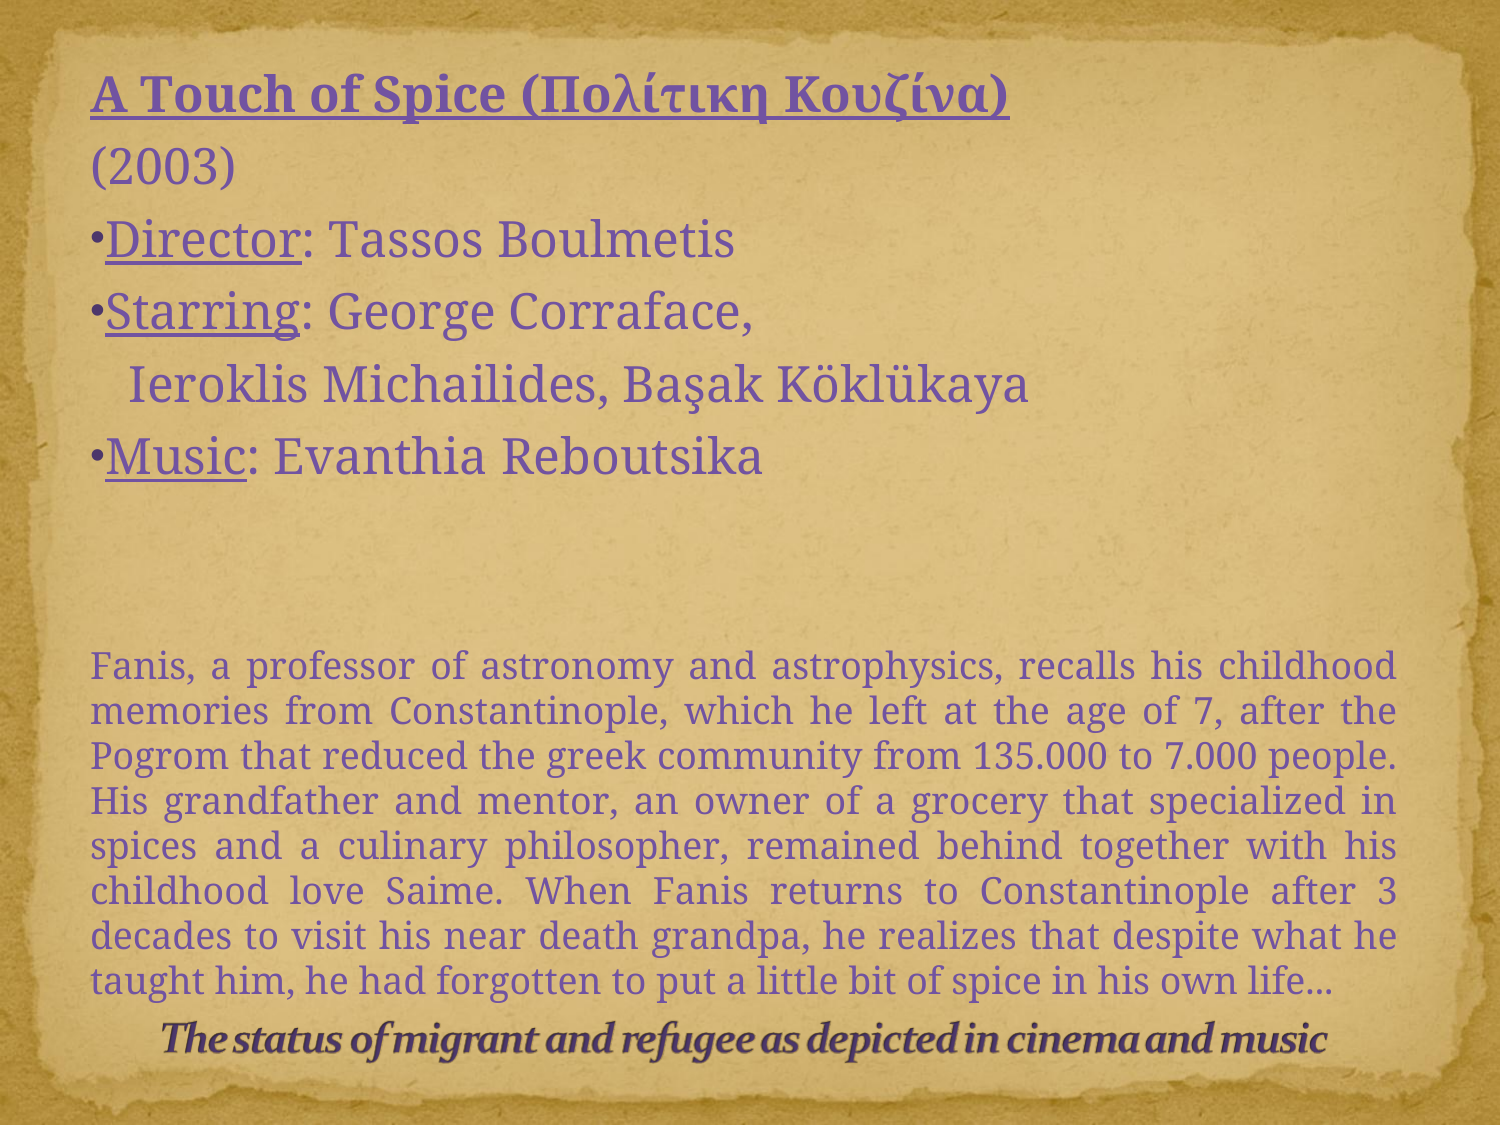

# A Touch of Spice (Πολίτικη Κουζίνα)
(2003)
Director: Tassos Boulmetis
Starring: George Corraface,
 Ieroklis Michailides, Başak Köklükaya
Music: Evanthia Reboutsika
Fanis, a professor of astronomy and astrophysics, recalls his childhood memories from Constantinople, which he left at the age of 7, after the Pogrom that reduced the greek community from 135.000 to 7.000 people. His grandfather and mentor, an owner of a grocery that specialized in spices and a culinary philosopher, remained behind together with his childhood love Saime. When Fanis returns to Constantinople after 3 decades to visit his near death grandpa, he realizes that despite what he taught him, he had forgotten to put a little bit of spice in his own life...